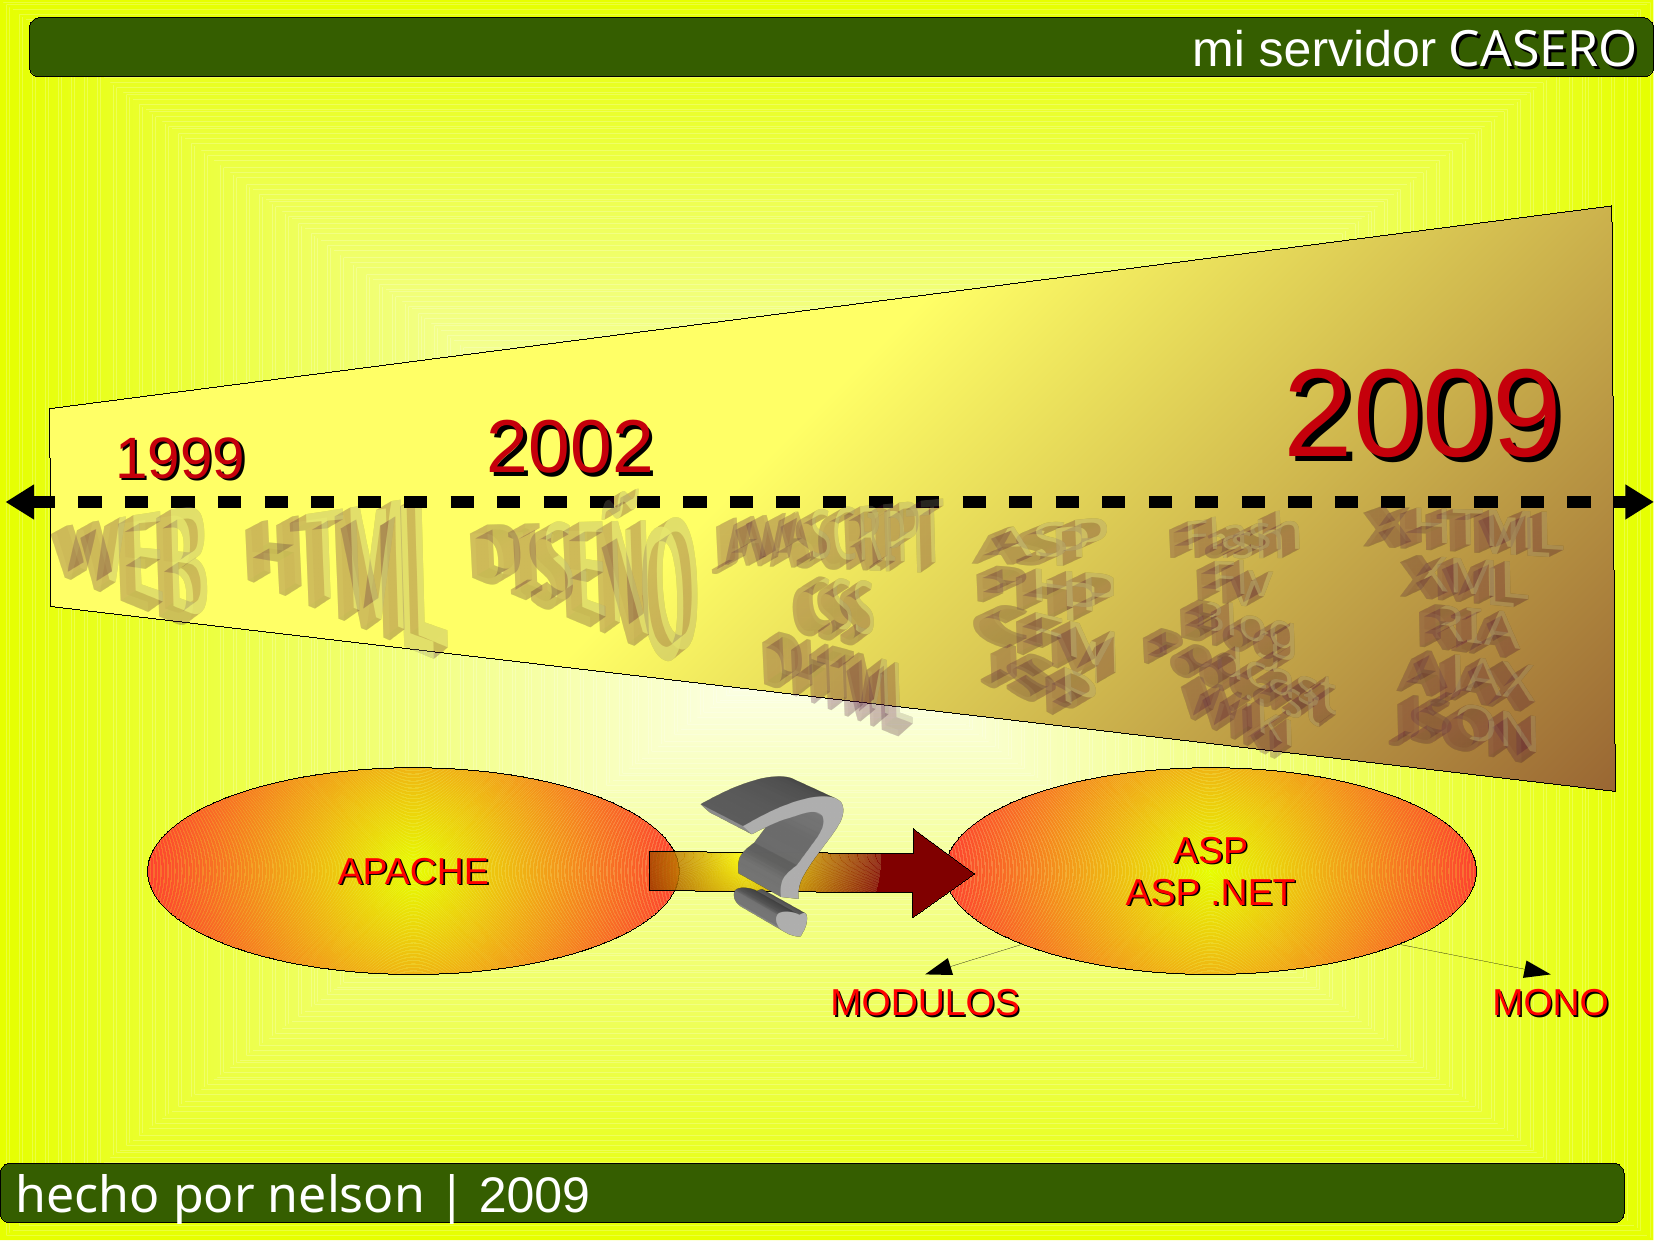

2009
2002
1999
DISEÑO
HTML
JAVASCRIPT
CSS
DHTML
Flash
Flv
Blog
Podcast
Wiki
WEB
ASP
PHP
CFM
JSP
XHTML
XML
RIA
AJAX
JSON
APACHE
ASP
ASP .NET
?
MODULOS
MONO